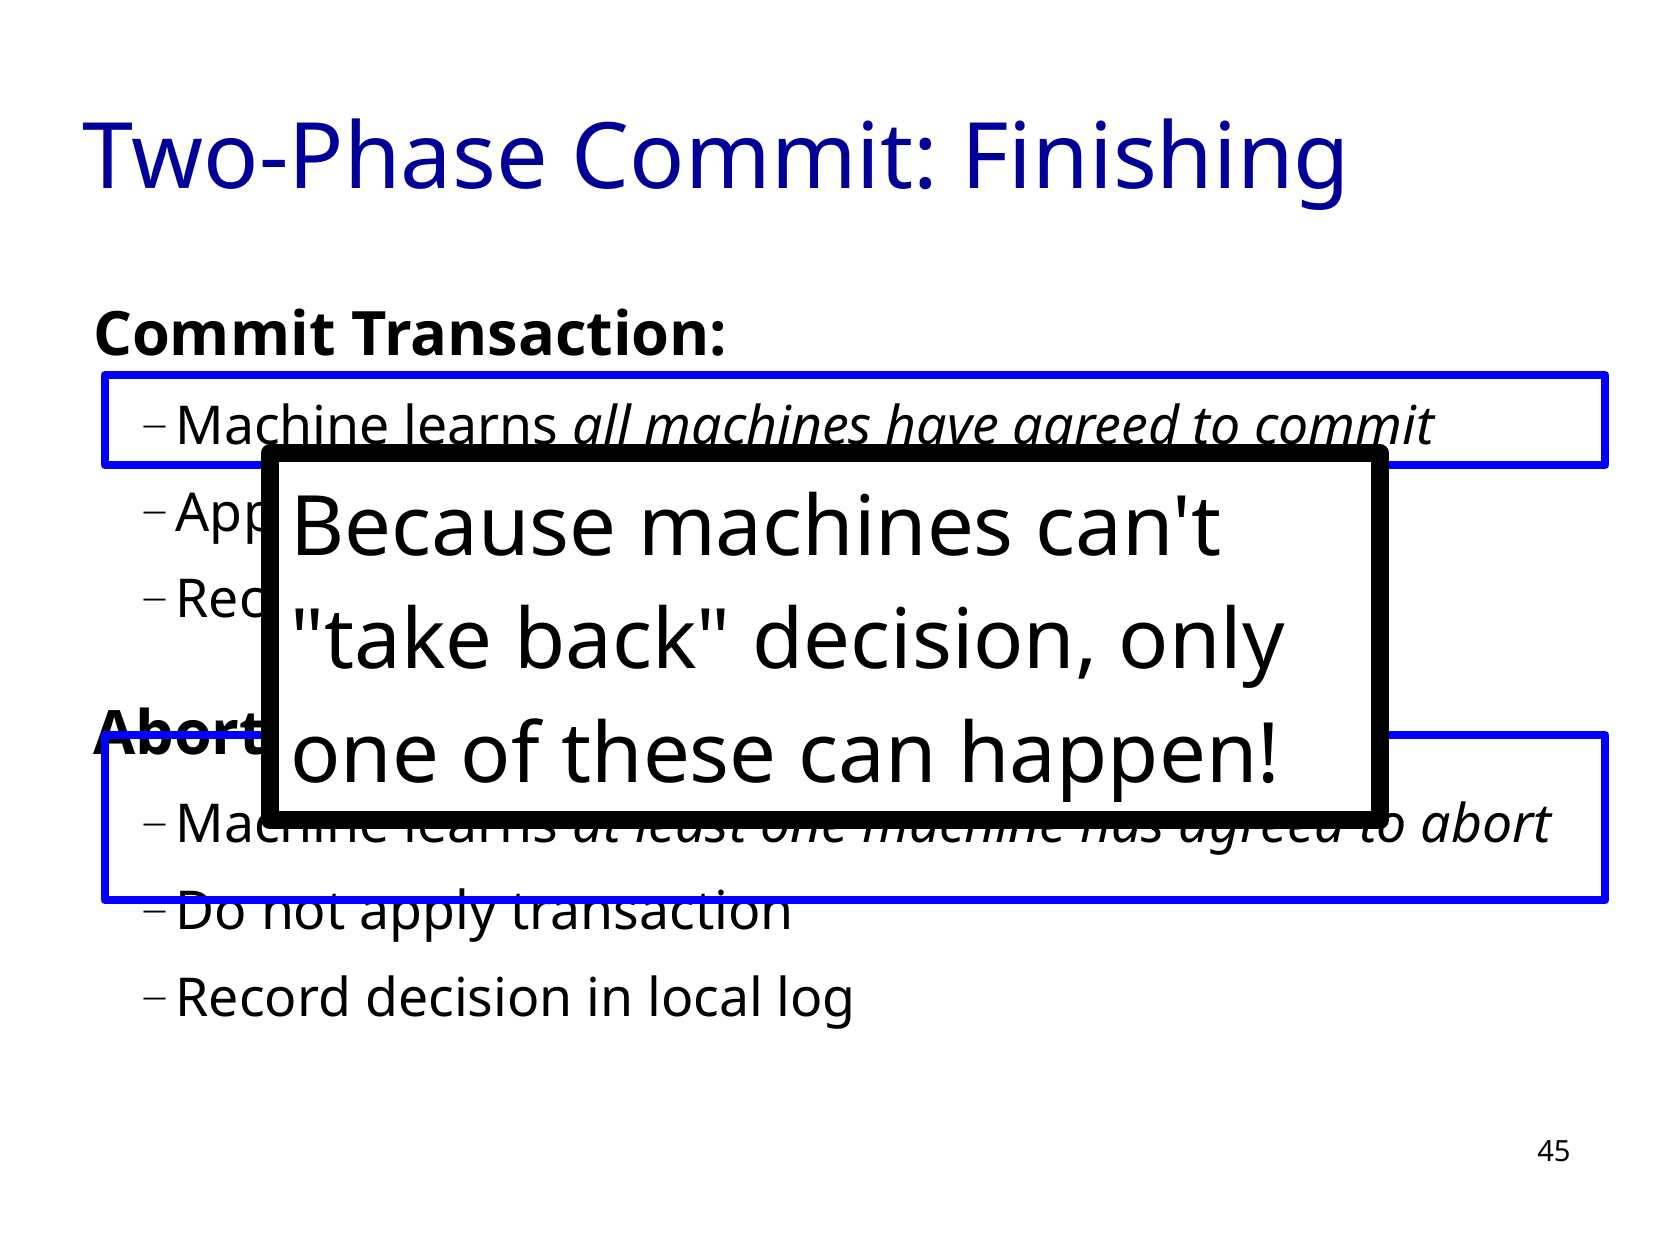

# Two-Phase Commit: Finishing
Commit Transaction:
Machine learns all machines have agreed to commit
Apply transaction
Record decision in local log
Abort Transaction:
Machine learns at least one machine has agreed to abort
Do not apply transaction
Record decision in local log
Because machines can't "take back" decision, only one of these can happen!
45